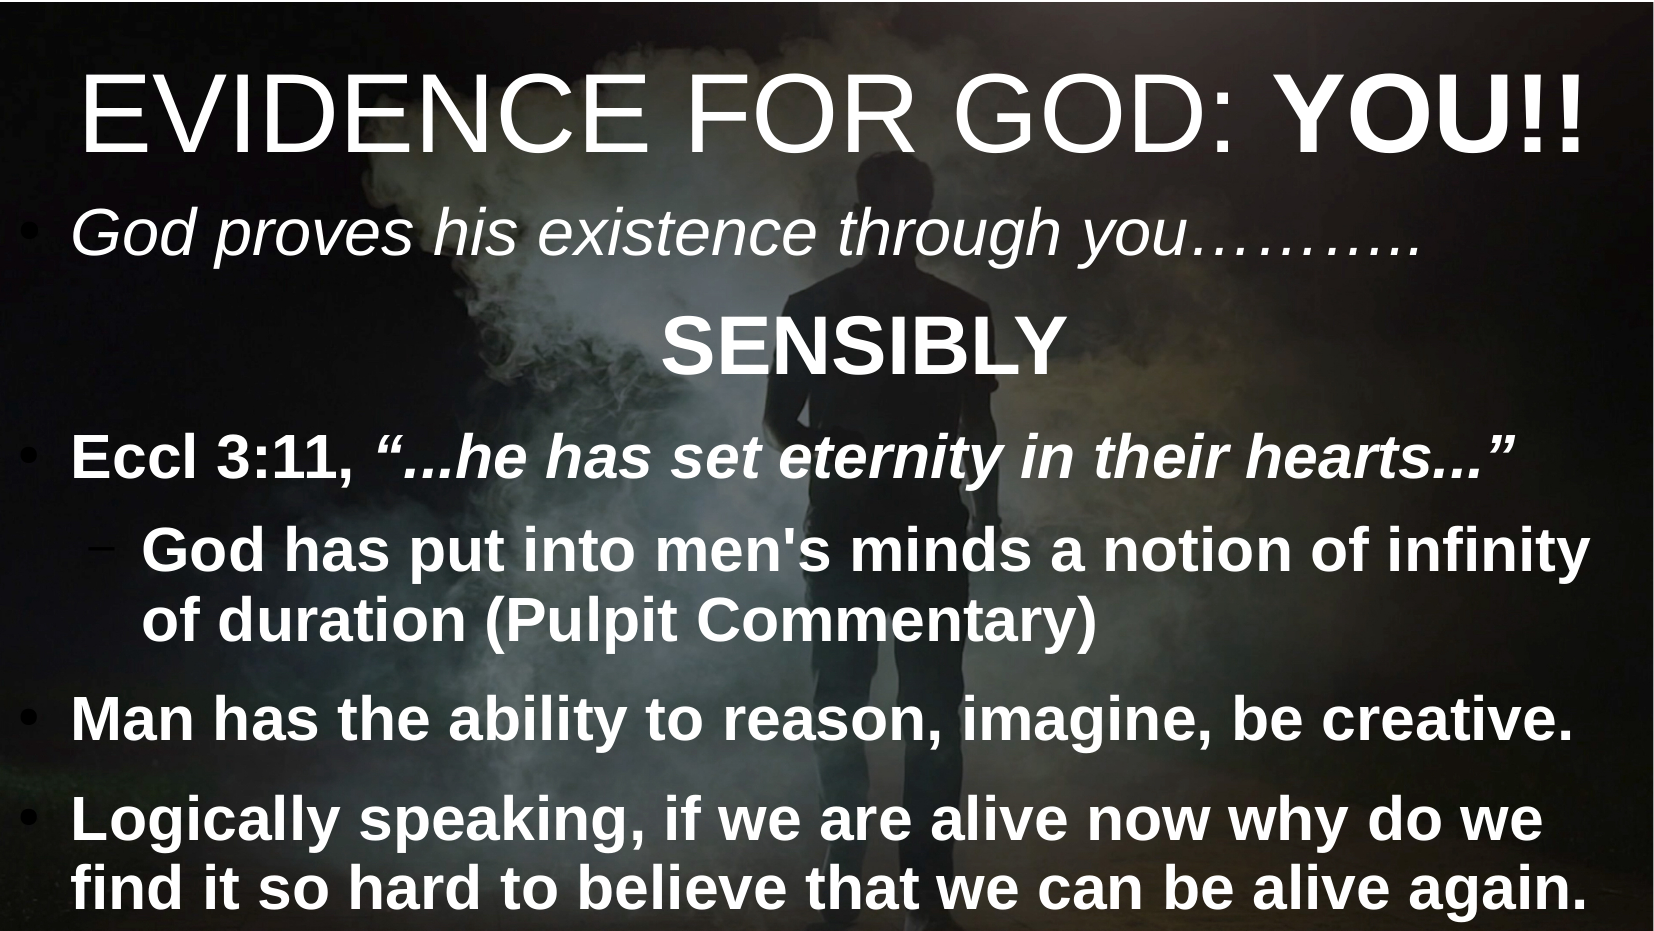

# EVIDENCE FOR GOD: YOU!!
God proves his existence through you………..
SENSIBLY
Eccl 3:11, “...he has set eternity in their hearts...”
God has put into men's minds a notion of infinity of duration (Pulpit Commentary)
Man has the ability to reason, imagine, be creative.
Logically speaking, if we are alive now why do we find it so hard to believe that we can be alive again.